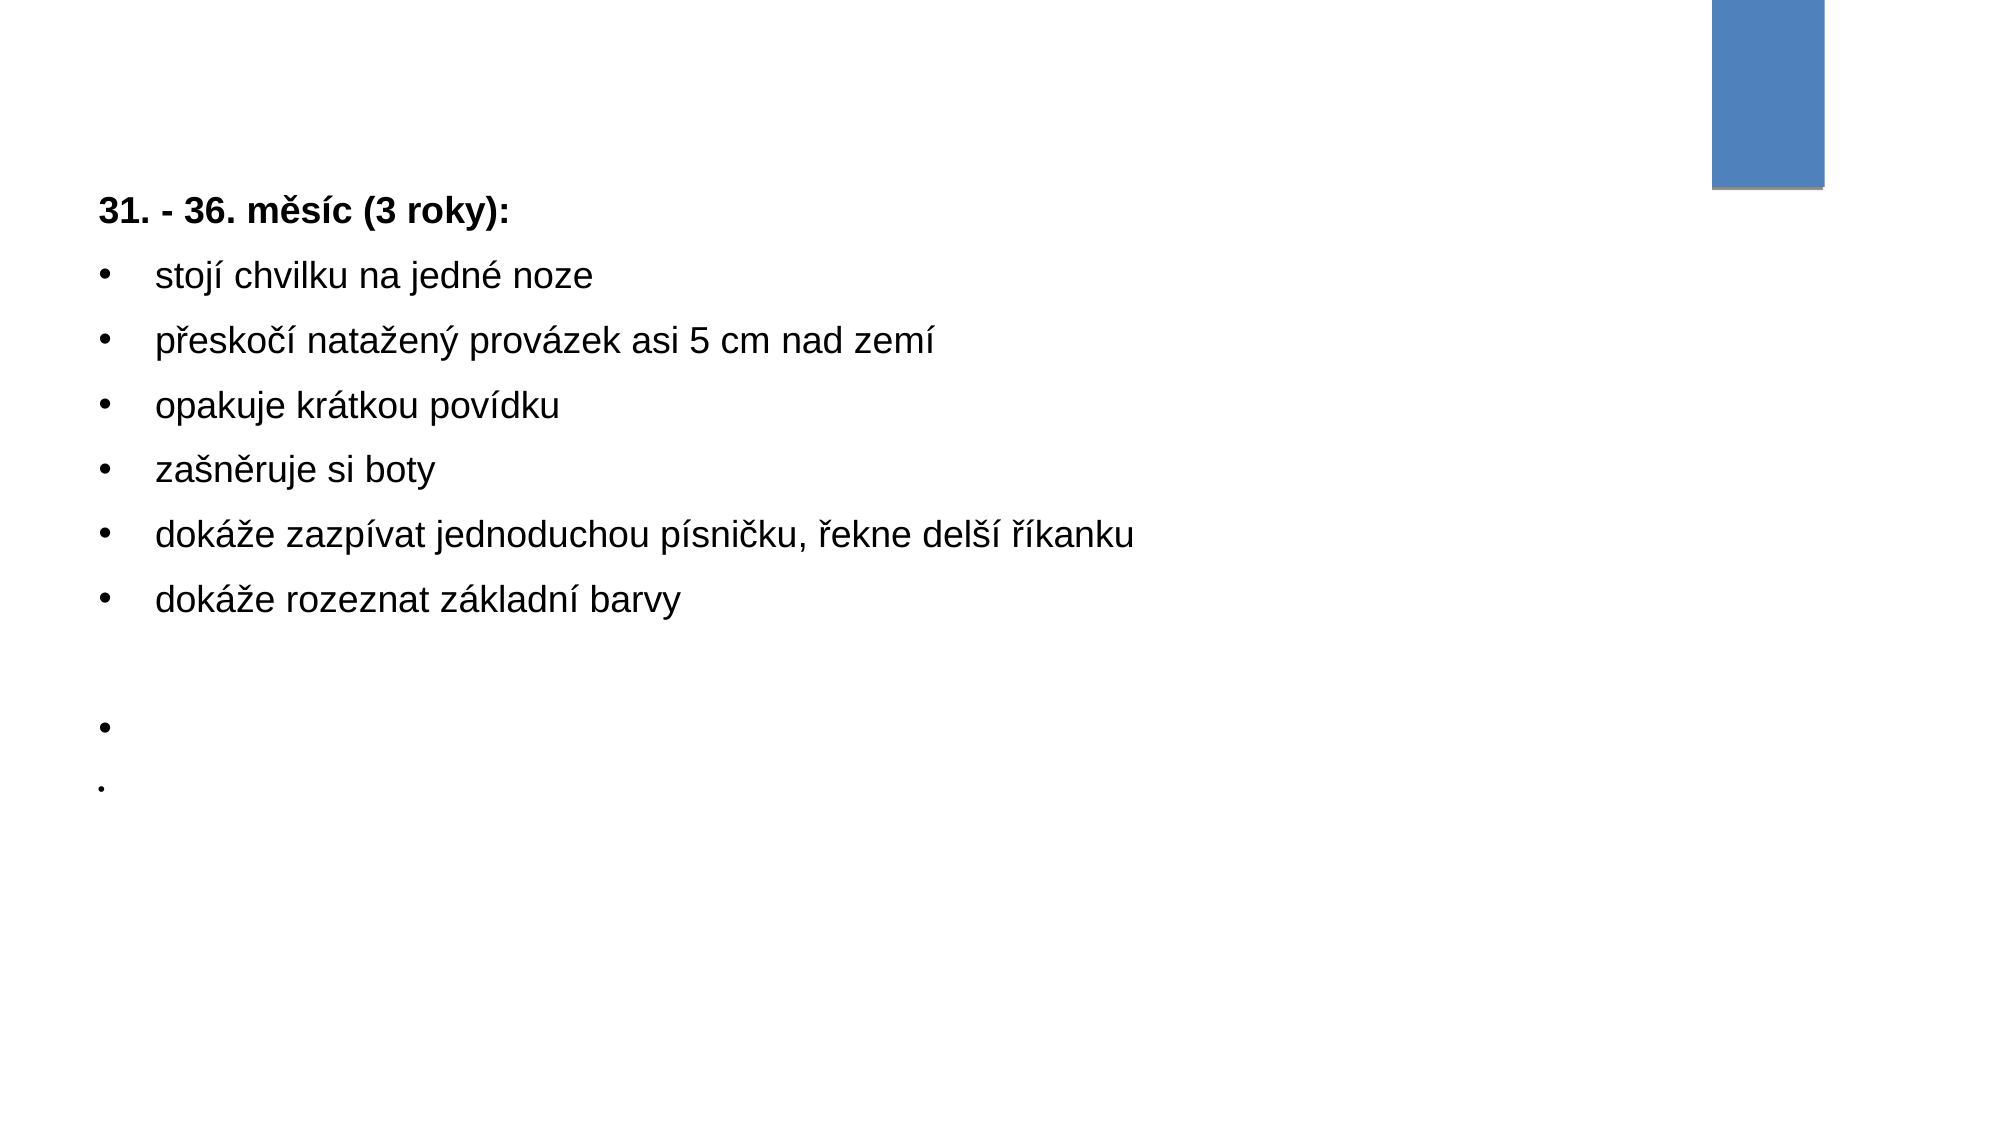

31. - 36. měsíc (3 roky):
stojí chvilku na jedné noze
přeskočí natažený provázek asi 5 cm nad zemí
opakuje krátkou povídku
zašněruje si boty
dokáže zazpívat jednoduchou písničku, řekne delší říkanku
dokáže rozeznat základní barvy